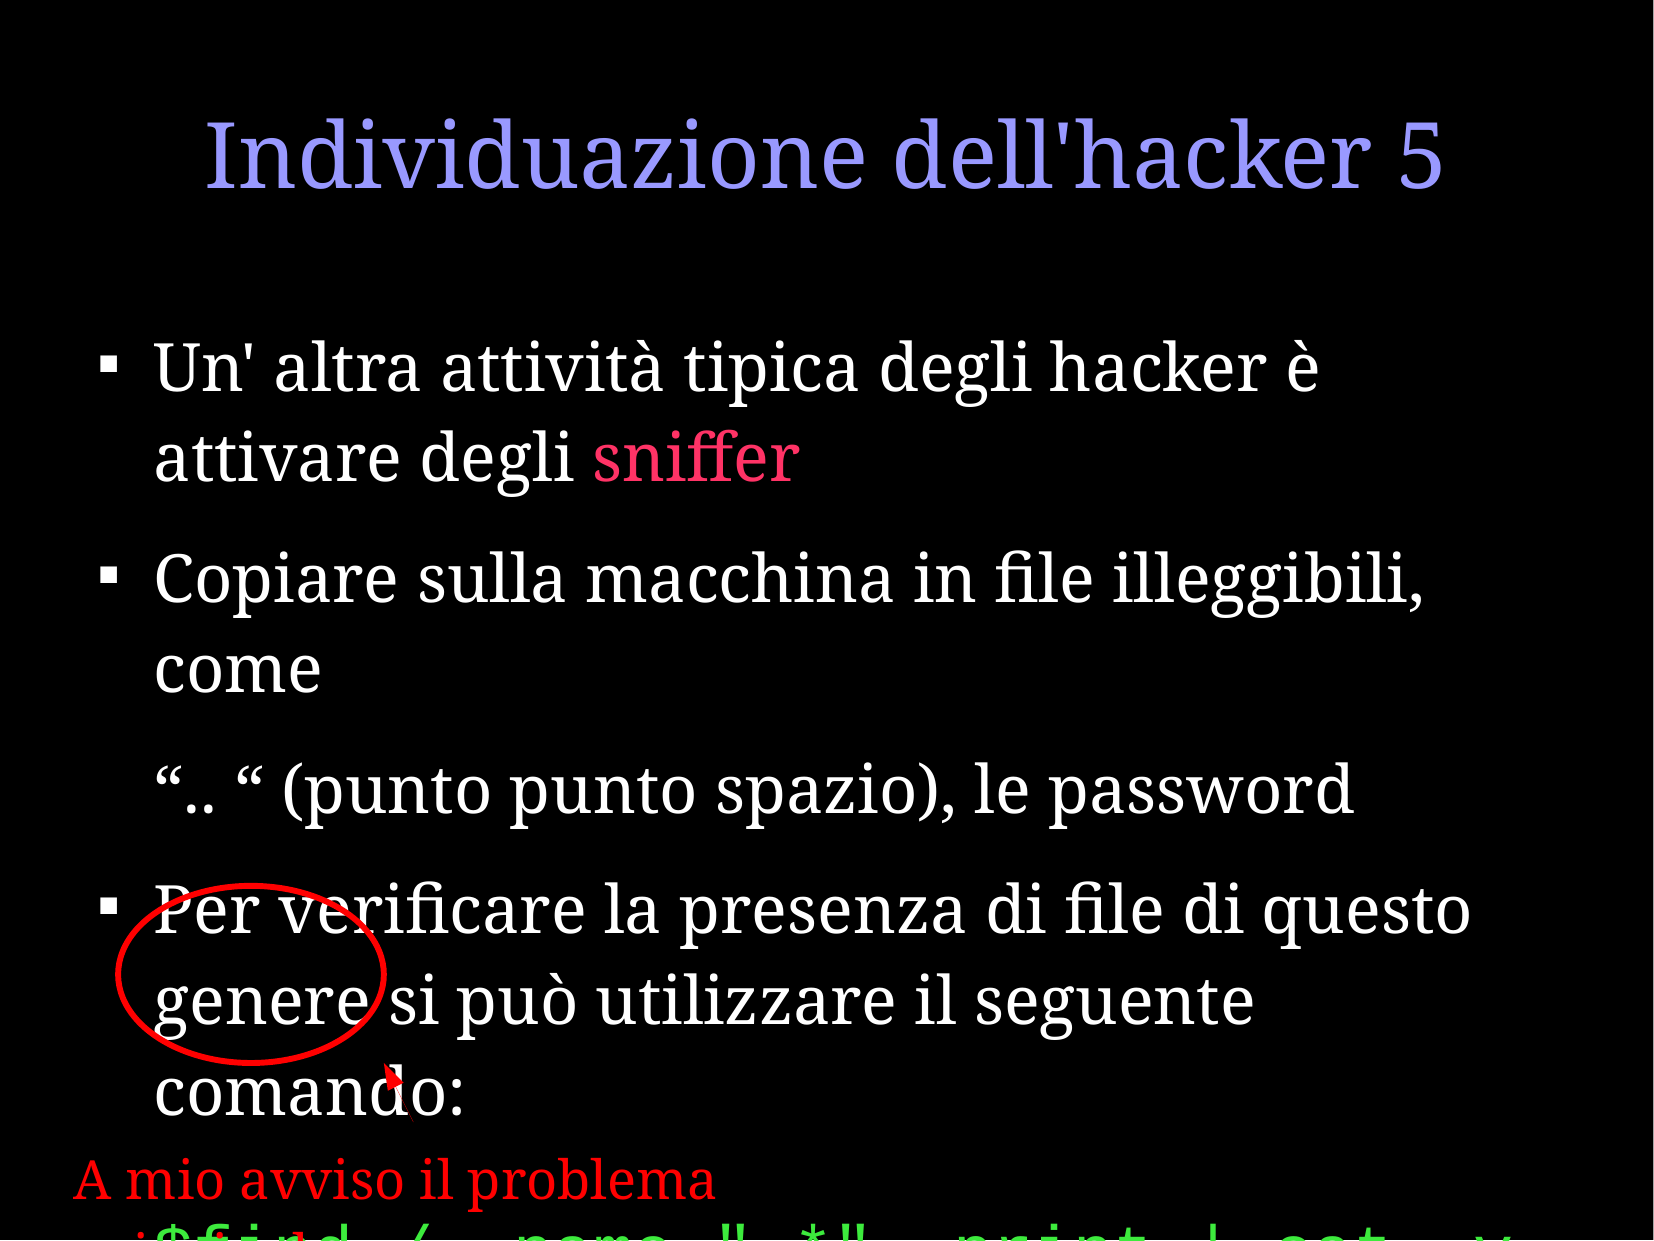

# Individuazione dell'hacker 5
Un' altra attività tipica degli hacker è attivare degli sniffer
Copiare sulla macchina in file illeggibili, come
“.. “ (punto punto spazio), le password
Per verificare la presenza di file di questo genere si può utilizzare il seguente comando:
$find / -name ".*" -print | cat -v
A mio avviso il problema principale